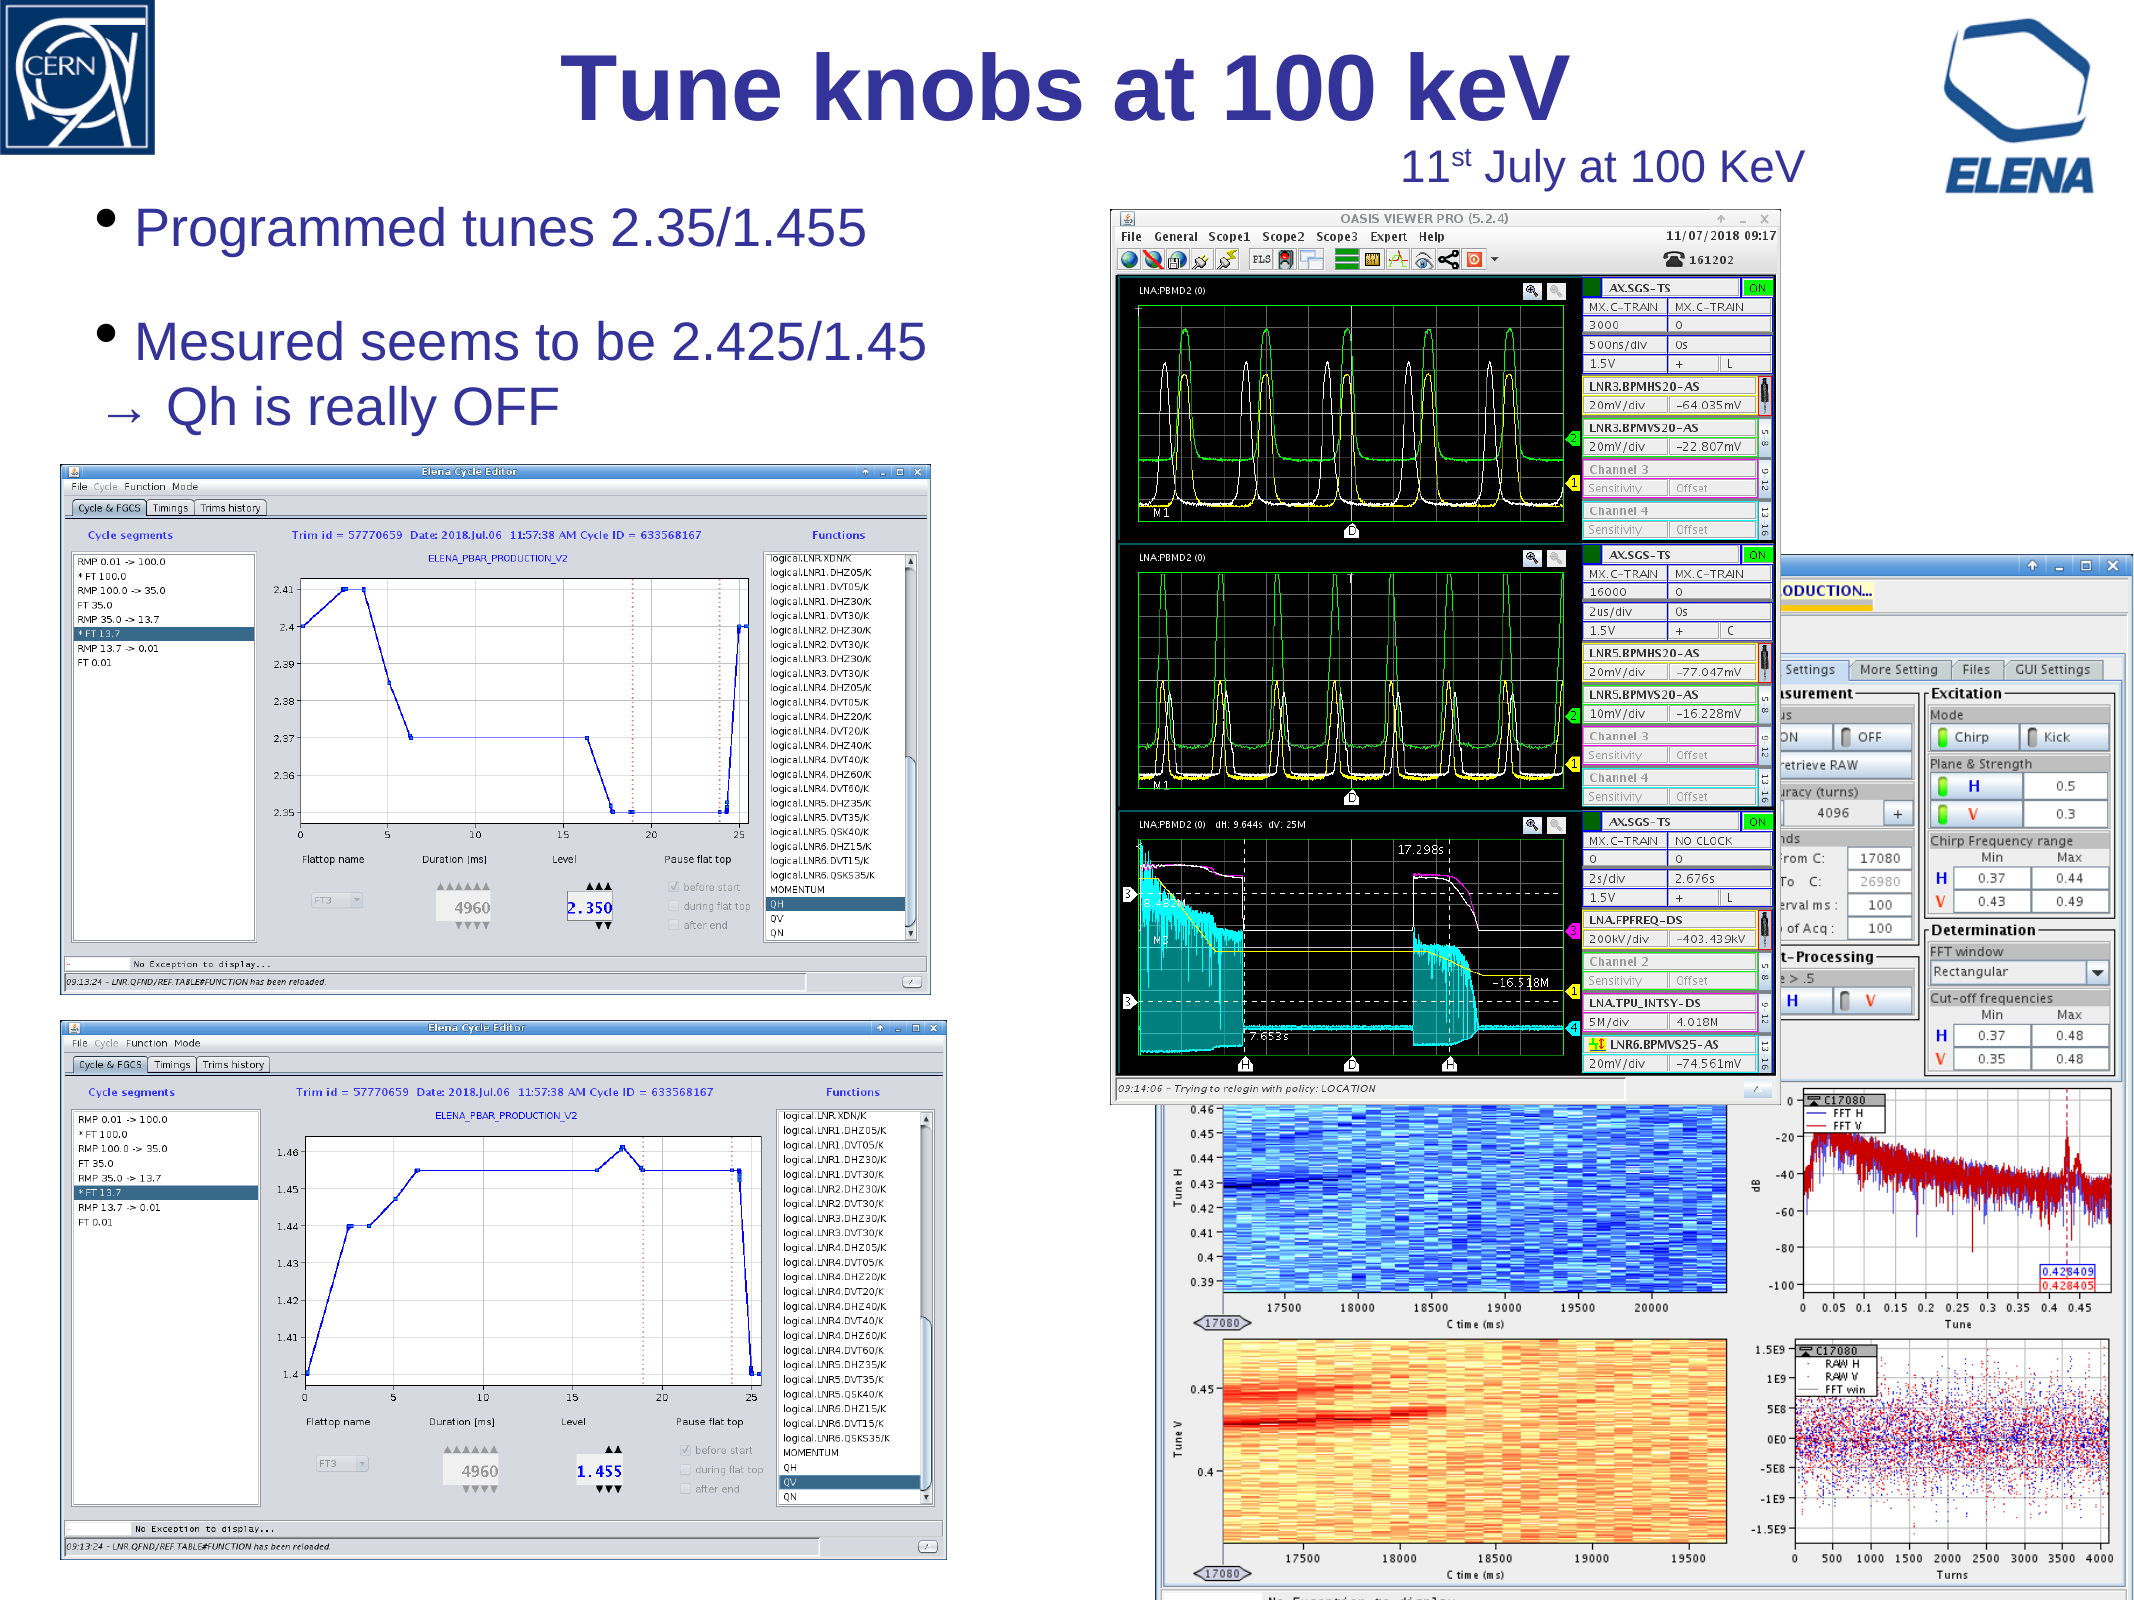

# Tune knobs at 100 keV
 11st July at 100 KeV
 Programmed tunes 2.35/1.455
 Mesured seems to be 2.425/1.45 → Qh is really OFF